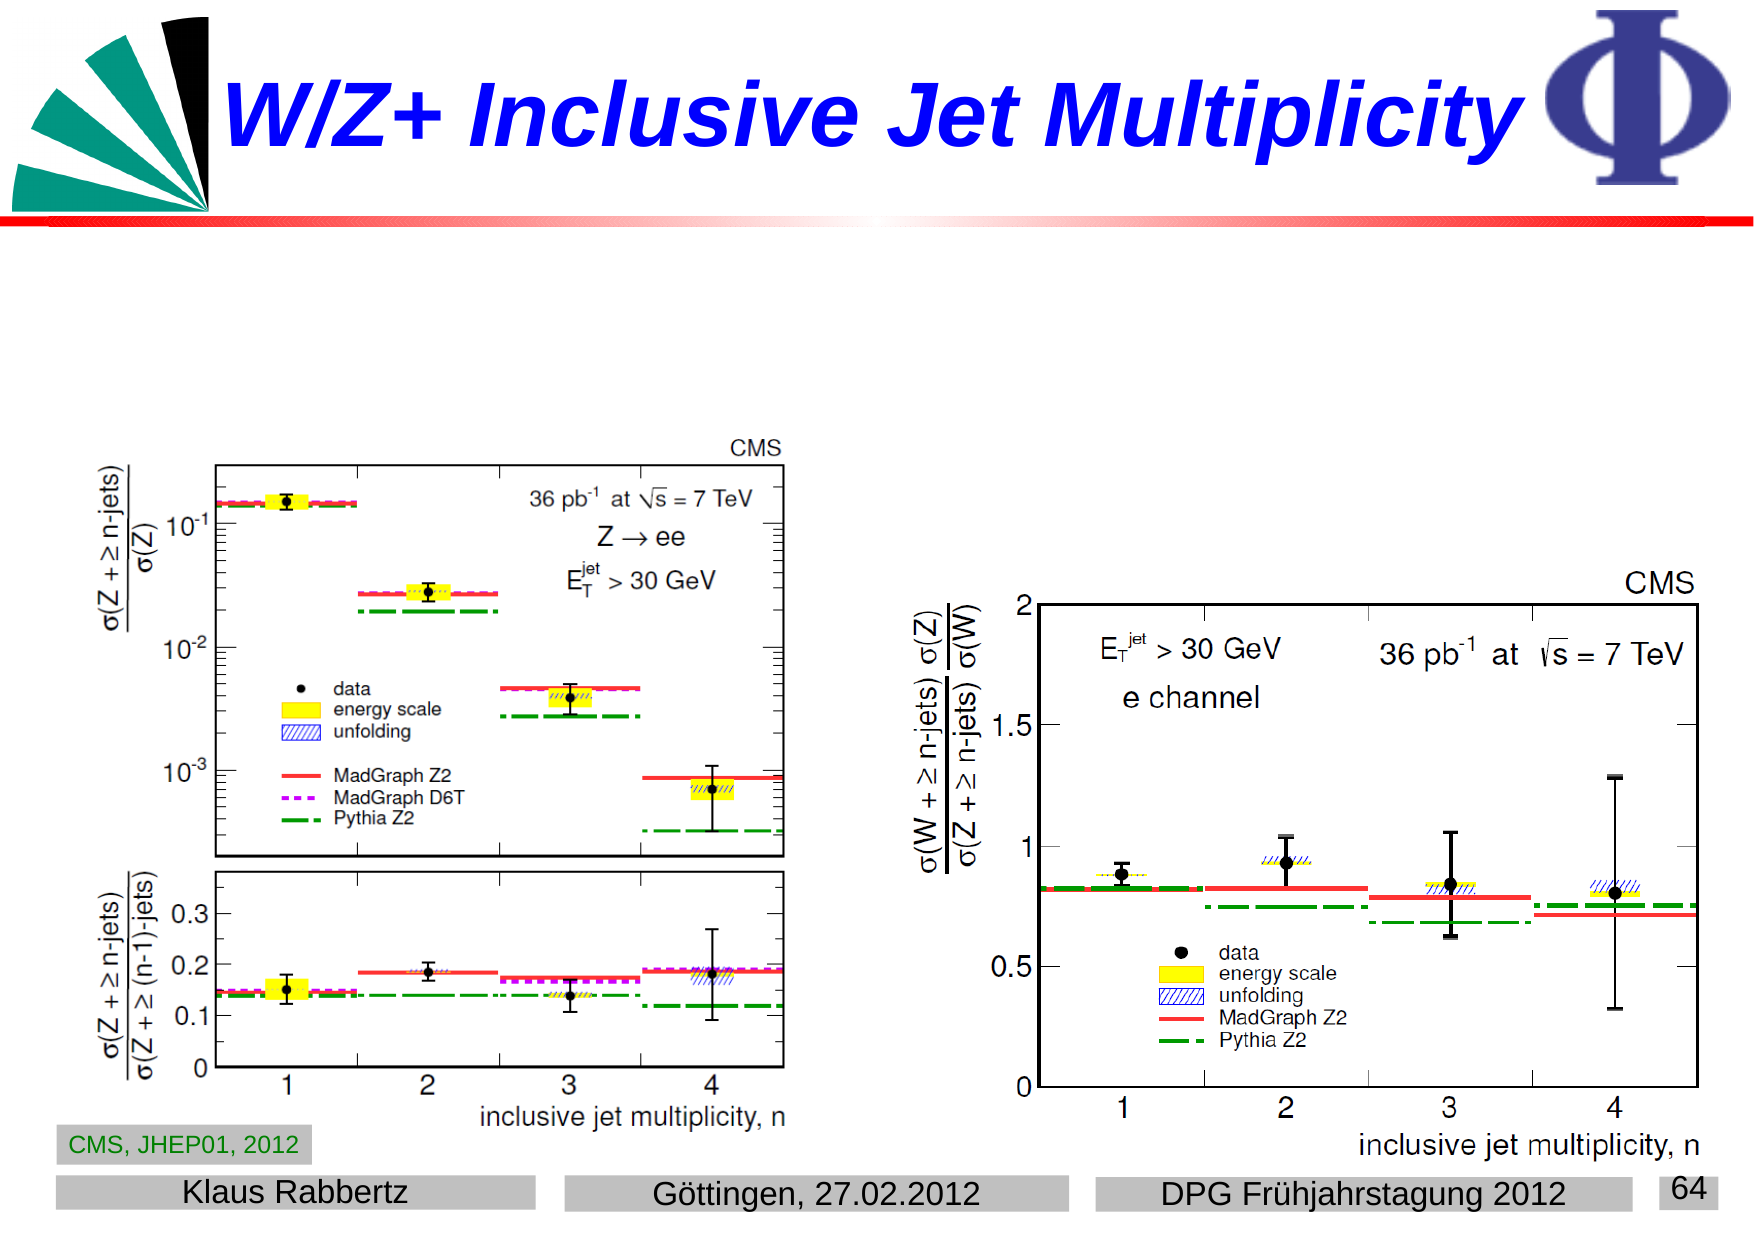

# W/Z+ Inclusive Jet Multiplicity
CMS, JHEP01, 2012